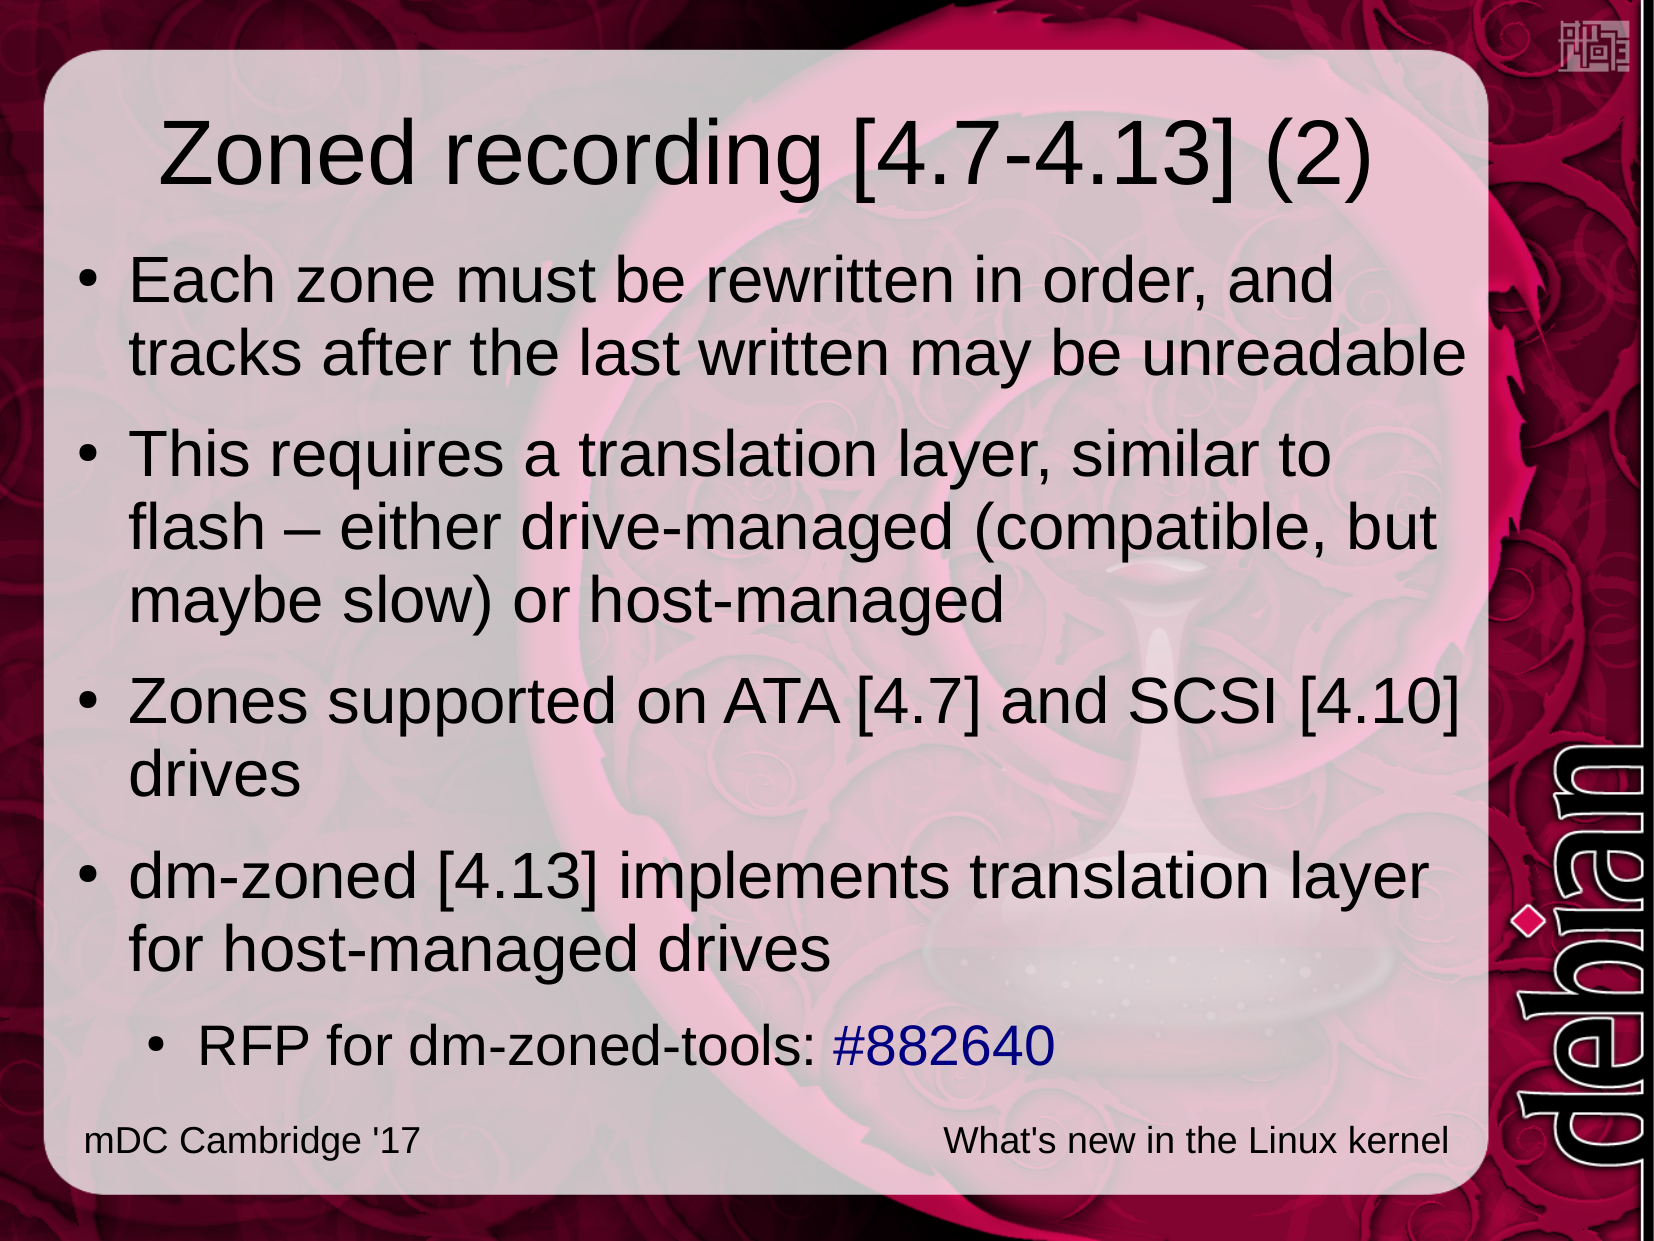

# Zoned recording [4.7-4.13] (2)
Each zone must be rewritten in order, and tracks after the last written may be unreadable
This requires a translation layer, similar to flash – either drive-managed (compatible, but maybe slow) or host-managed
Zones supported on ATA [4.7] and SCSI [4.10] drives
dm-zoned [4.13] implements translation layer for host-managed drives
RFP for dm-zoned-tools: #882640